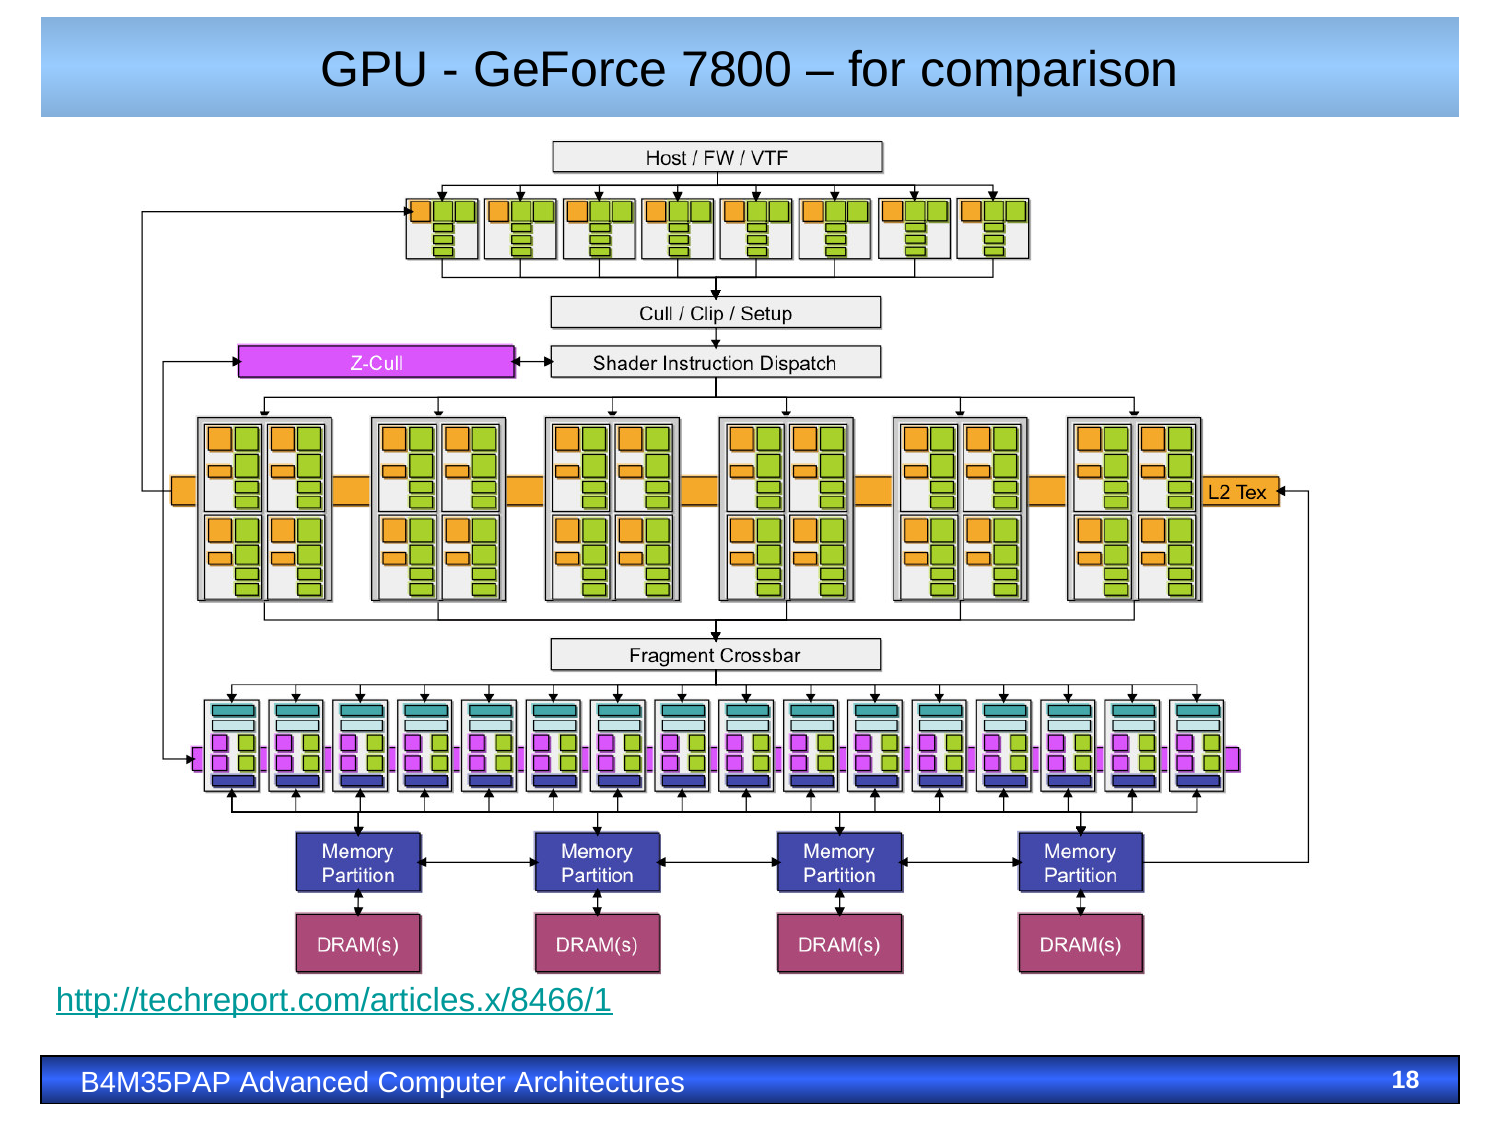

# GPU - GeForce 7800 – for comparison
http://techreport.com/articles.x/8466/1